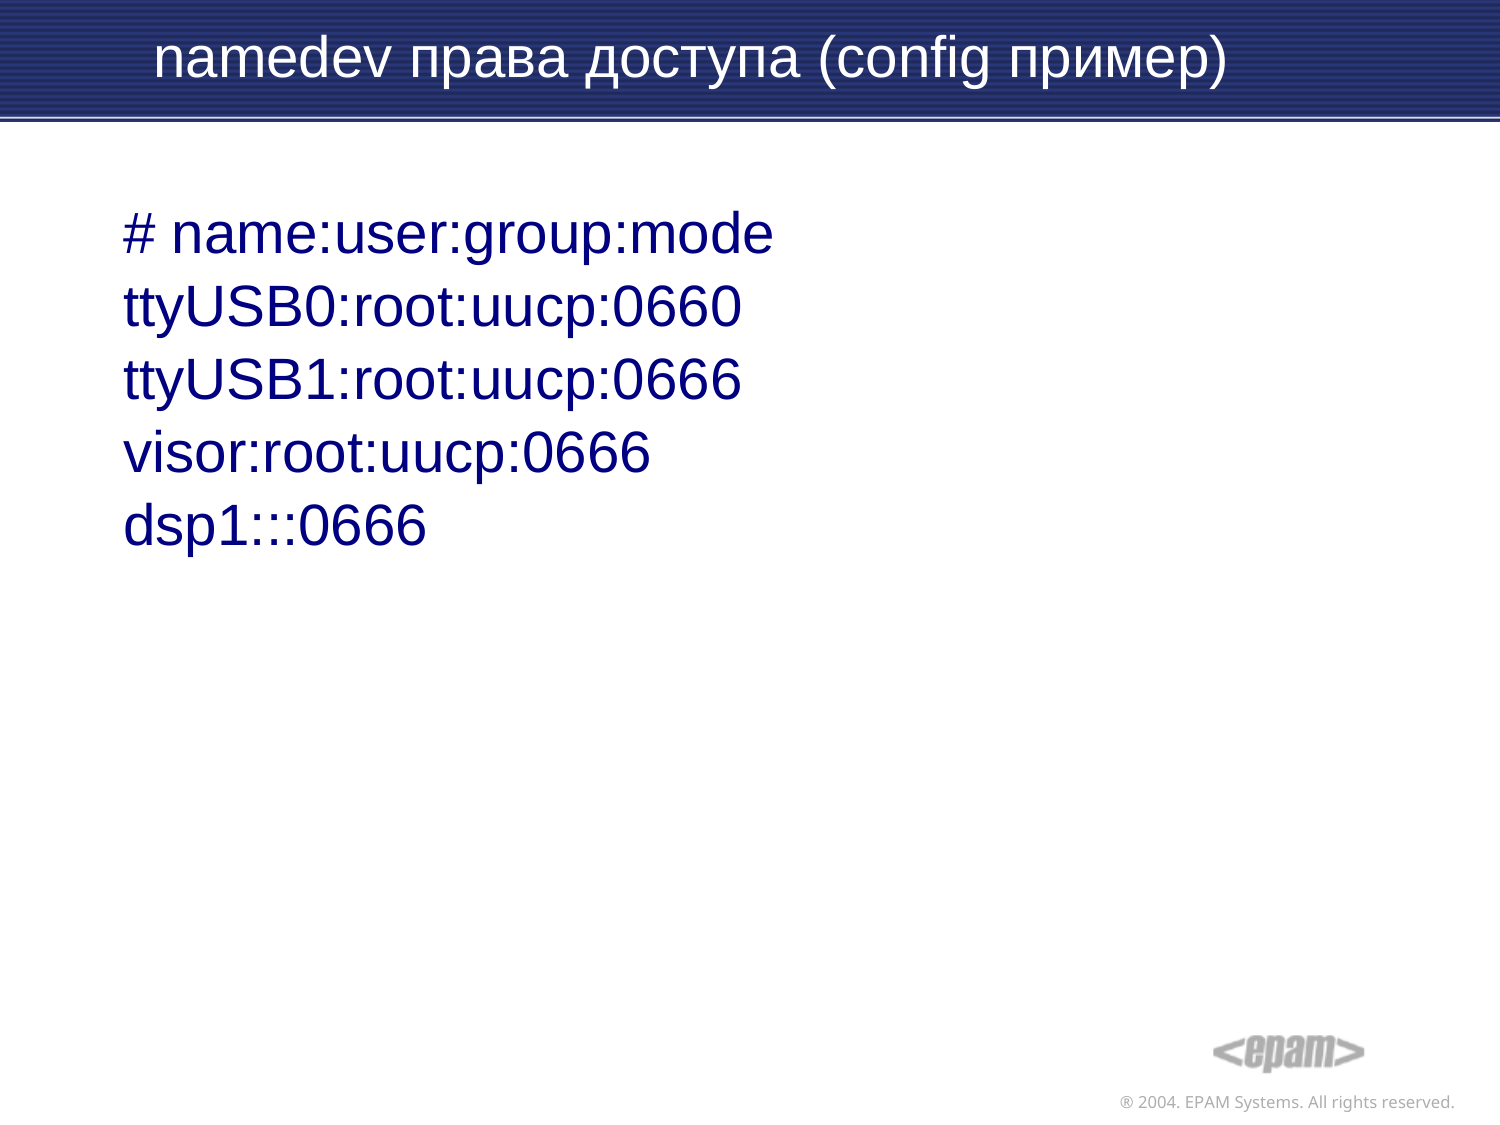

# namedev права доступа (config пример)
# name:user:group:mode
ttyUSB0:root:uucp:0660
ttyUSB1:root:uucp:0666
visor:root:uucp:0666
dsp1:::0666